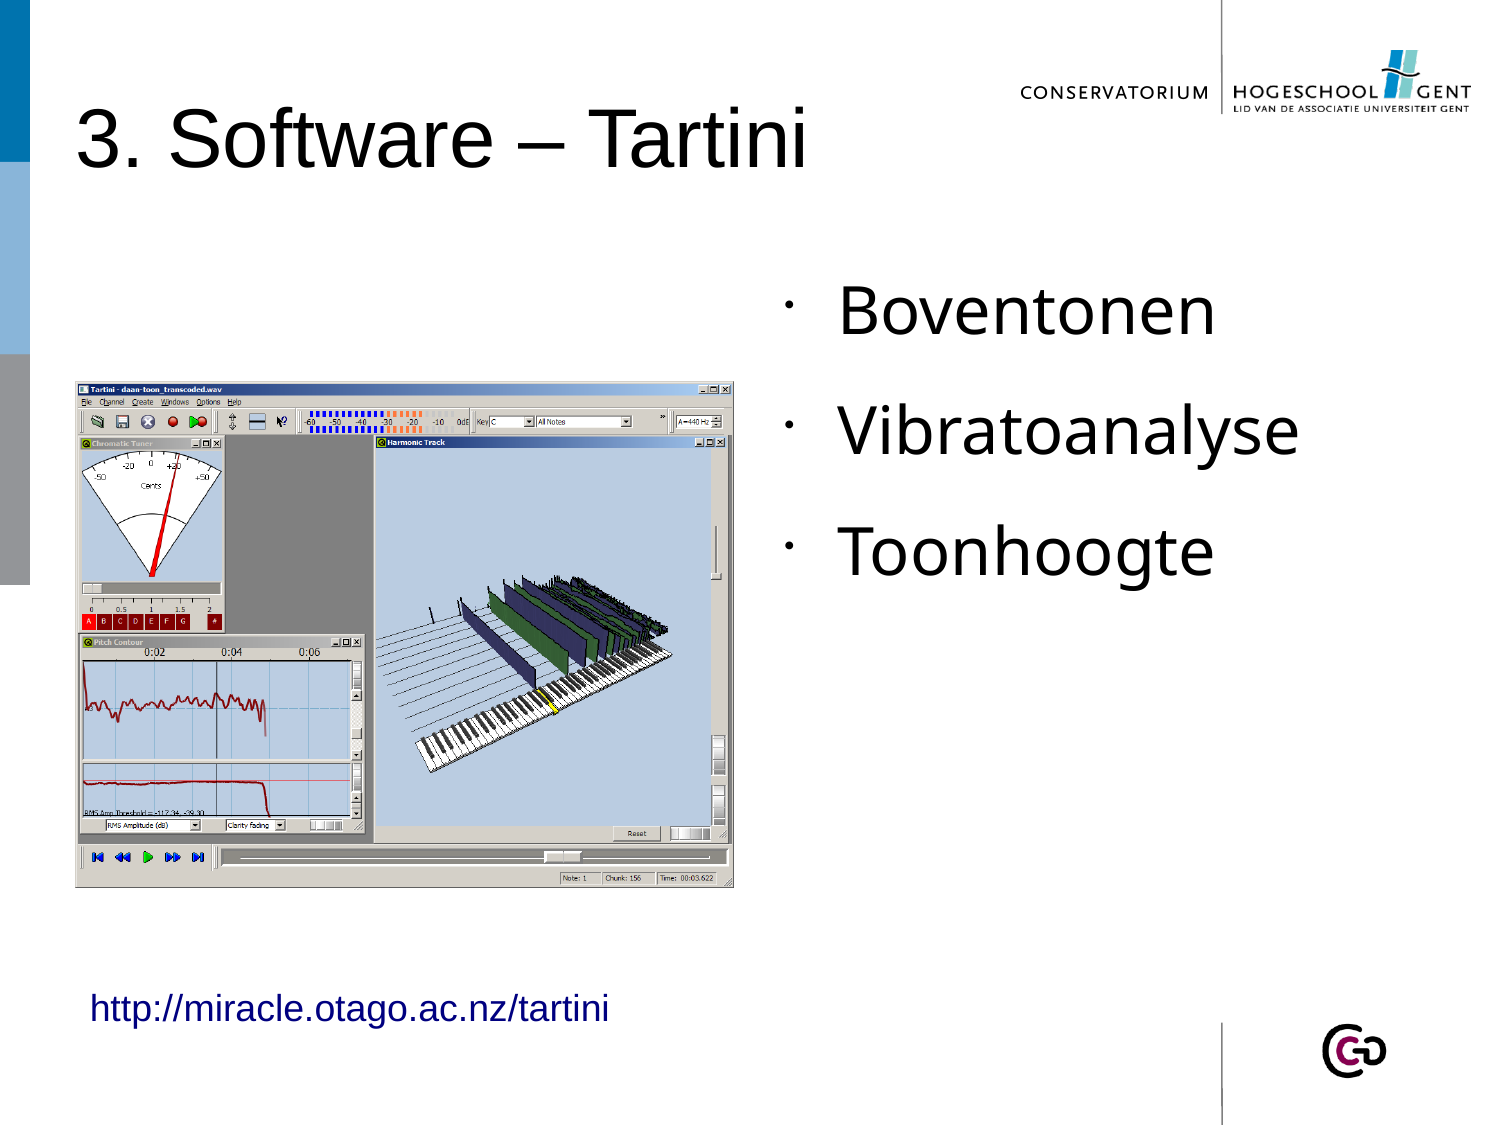

# 3. Software – Tartini
Boventonen
Vibratoanalyse
Toonhoogte
http://miracle.otago.ac.nz/tartini